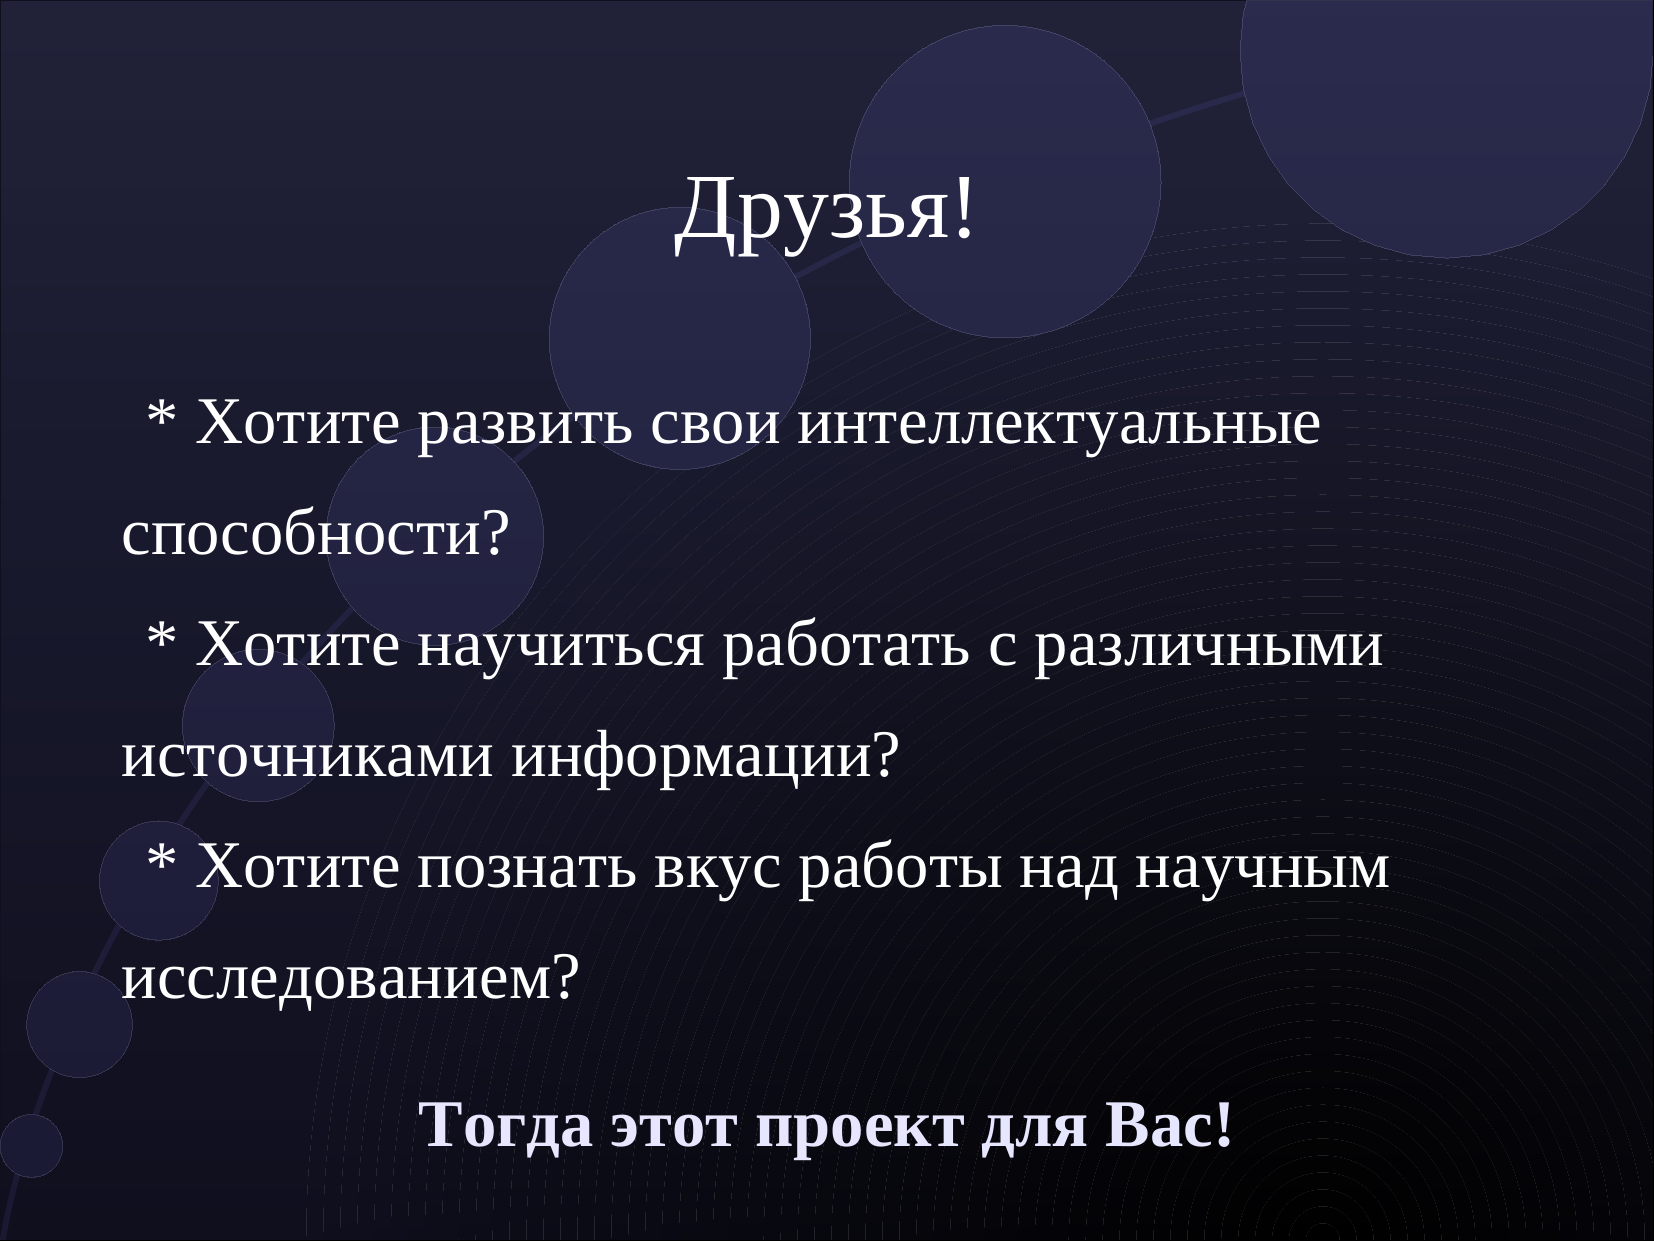

# Друзья!
* Хотите развить свои интеллектуальные способности?
* Хотите научиться работать с различными источниками информации?
* Хотите познать вкус работы над научным исследованием?
Тогда этот проект для Вас!